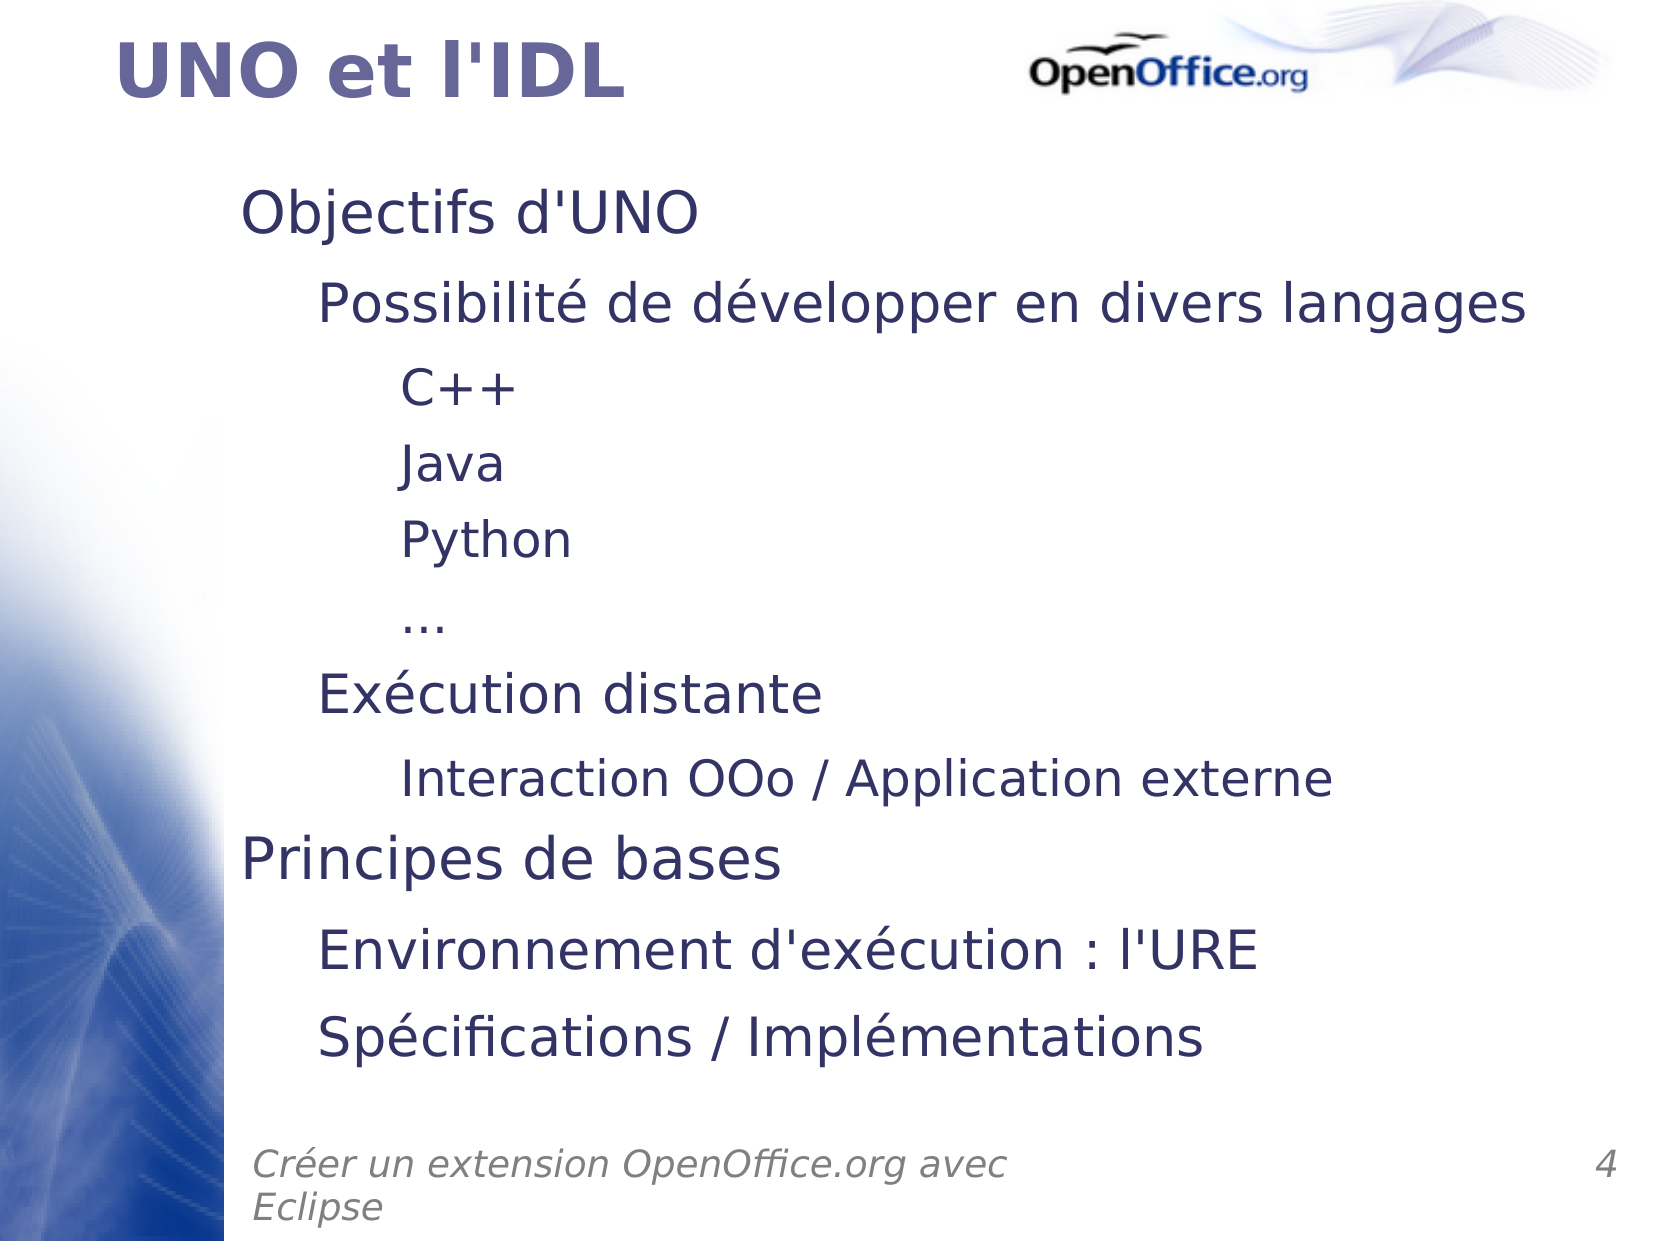

# UNO et l'IDL
Objectifs d'UNO
Possibilité de développer en divers langages
C++
Java
Python
...
Exécution distante
Interaction OOo / Application externe
Principes de bases
Environnement d'exécution : l'URE
Spécifications / Implémentations